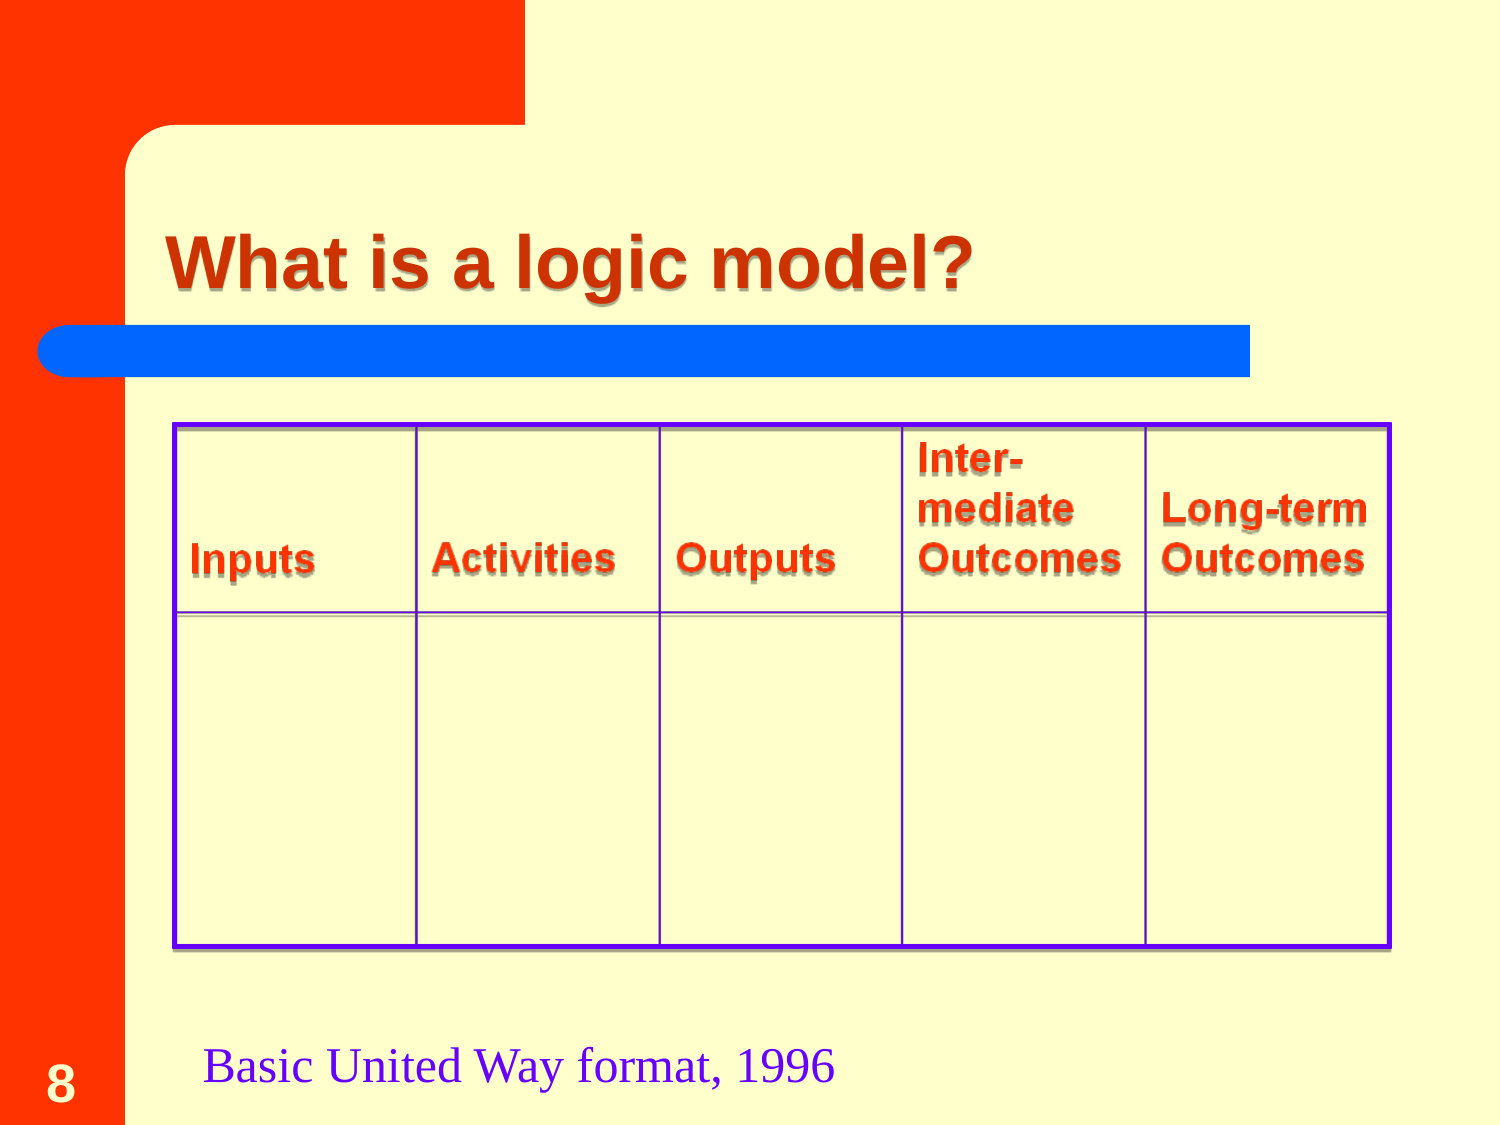

# What is a logic model?
Basic United Way format, 1996